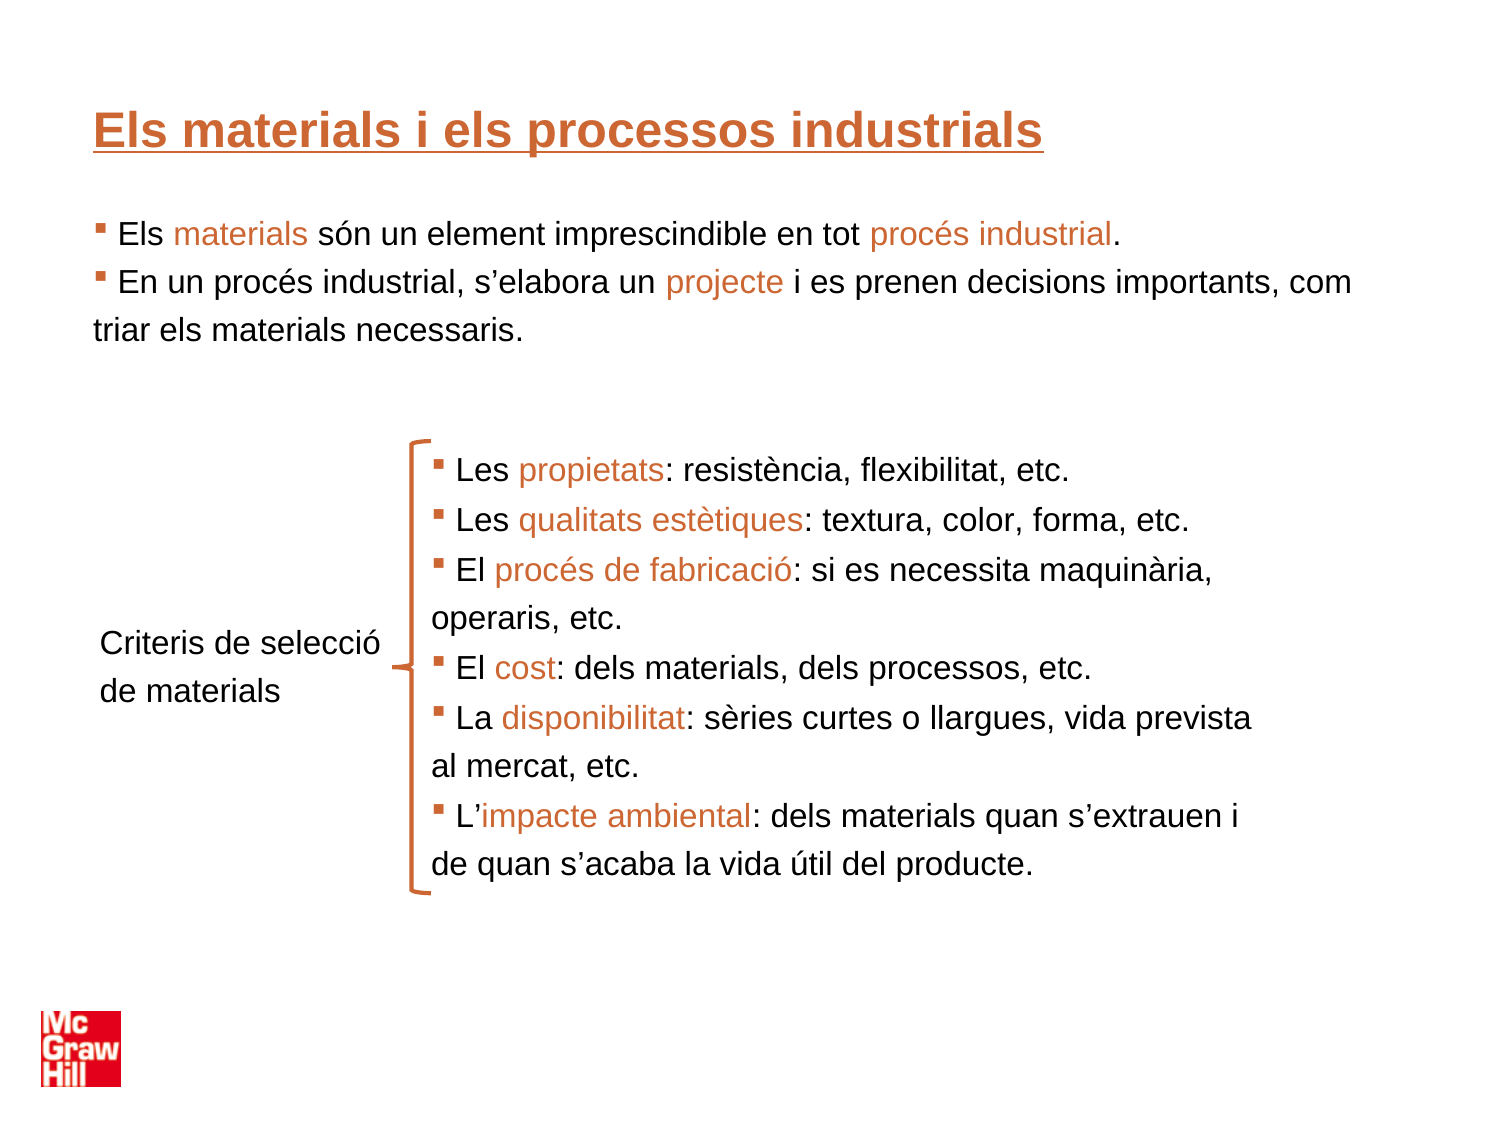

Els materials i els processos industrials
 Els materials són un element imprescindible en tot procés industrial.
 En un procés industrial, s’elabora un projecte i es prenen decisions importants, com triar els materials necessaris.
 Les propietats: resistència, flexibilitat, etc.
 Les qualitats estètiques: textura, color, forma, etc.
 El procés de fabricació: si es necessita maquinària, operaris, etc.
 El cost: dels materials, dels processos, etc.
 La disponibilitat: sèries curtes o llargues, vida prevista al mercat, etc.
 L’impacte ambiental: dels materials quan s’extrauen i de quan s’acaba la vida útil del producte.
Criteris de selecció
de materials